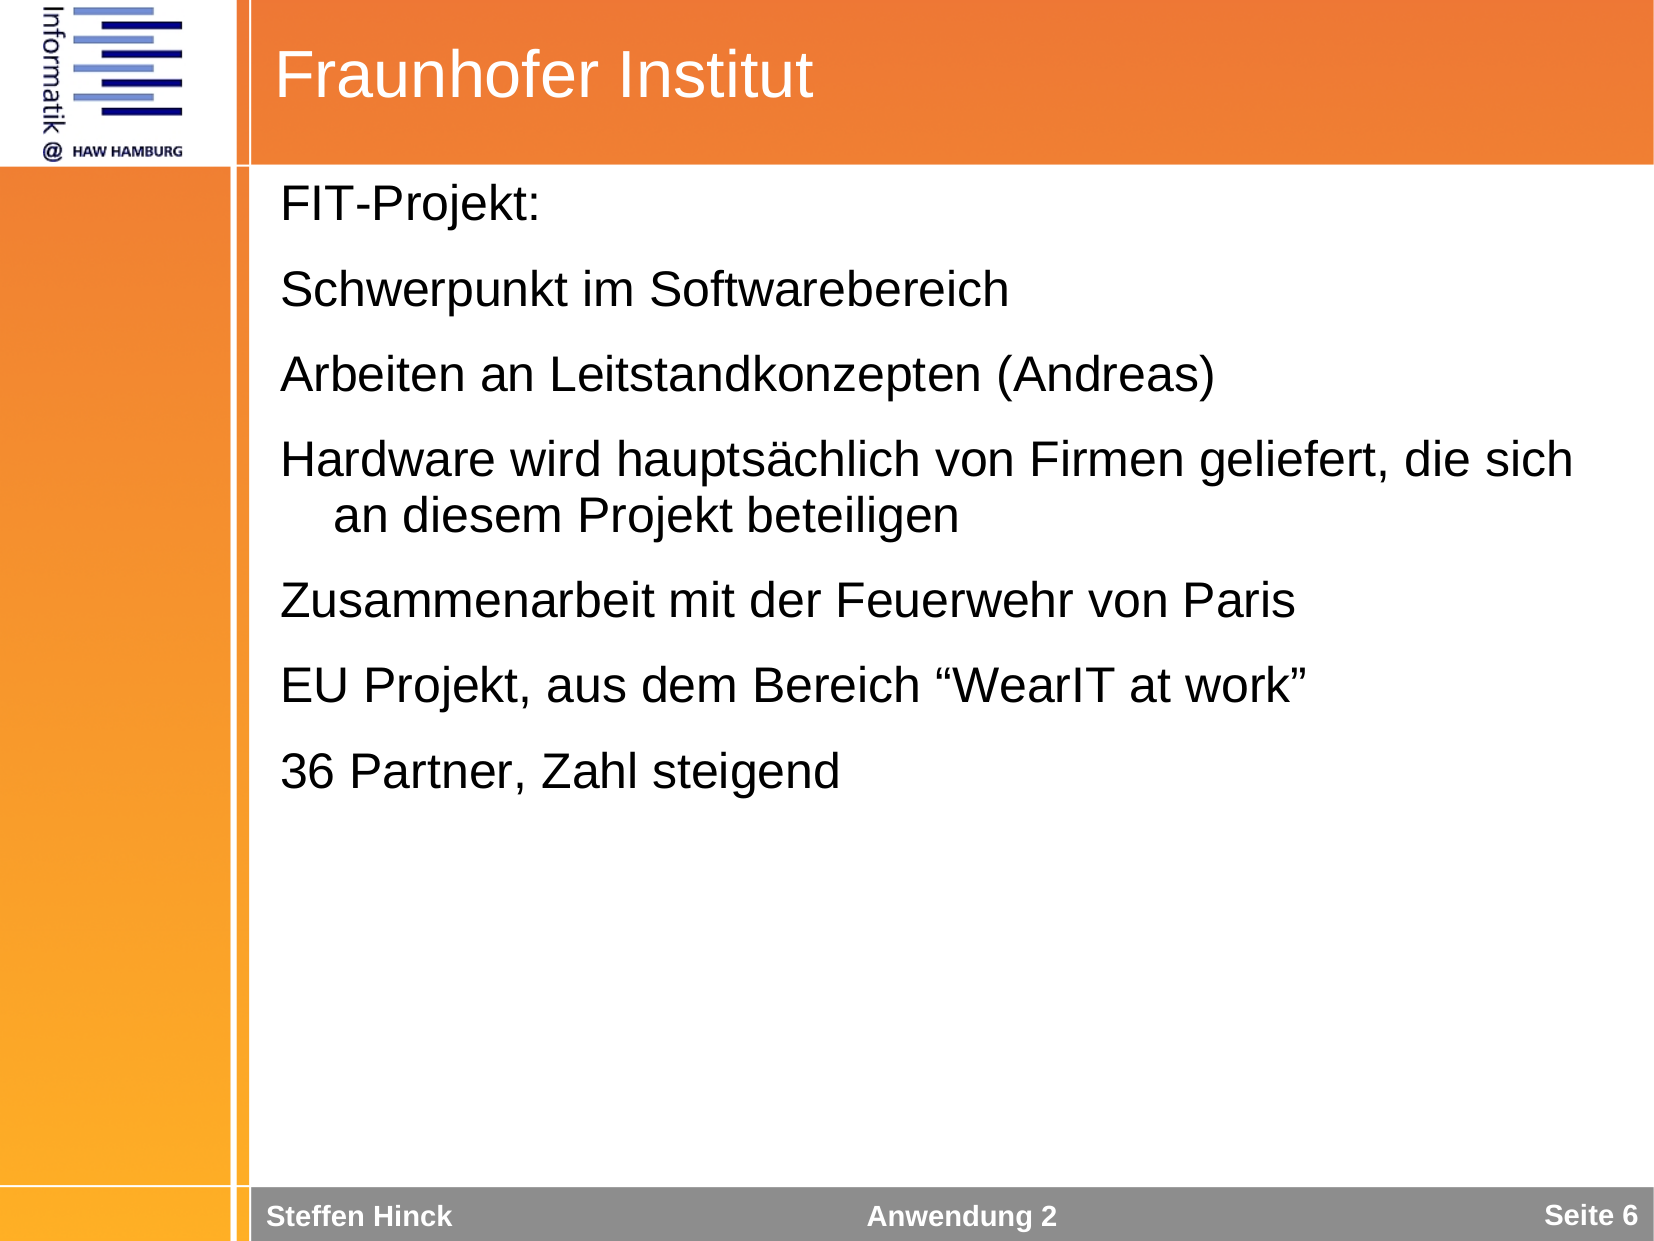

# Fraunhofer Institut
FIT-Projekt:
Schwerpunkt im Softwarebereich
Arbeiten an Leitstandkonzepten (Andreas)
Hardware wird hauptsächlich von Firmen geliefert, die sich an diesem Projekt beteiligen
Zusammenarbeit mit der Feuerwehr von Paris
EU Projekt, aus dem Bereich “WearIT at work”
36 Partner, Zahl steigend